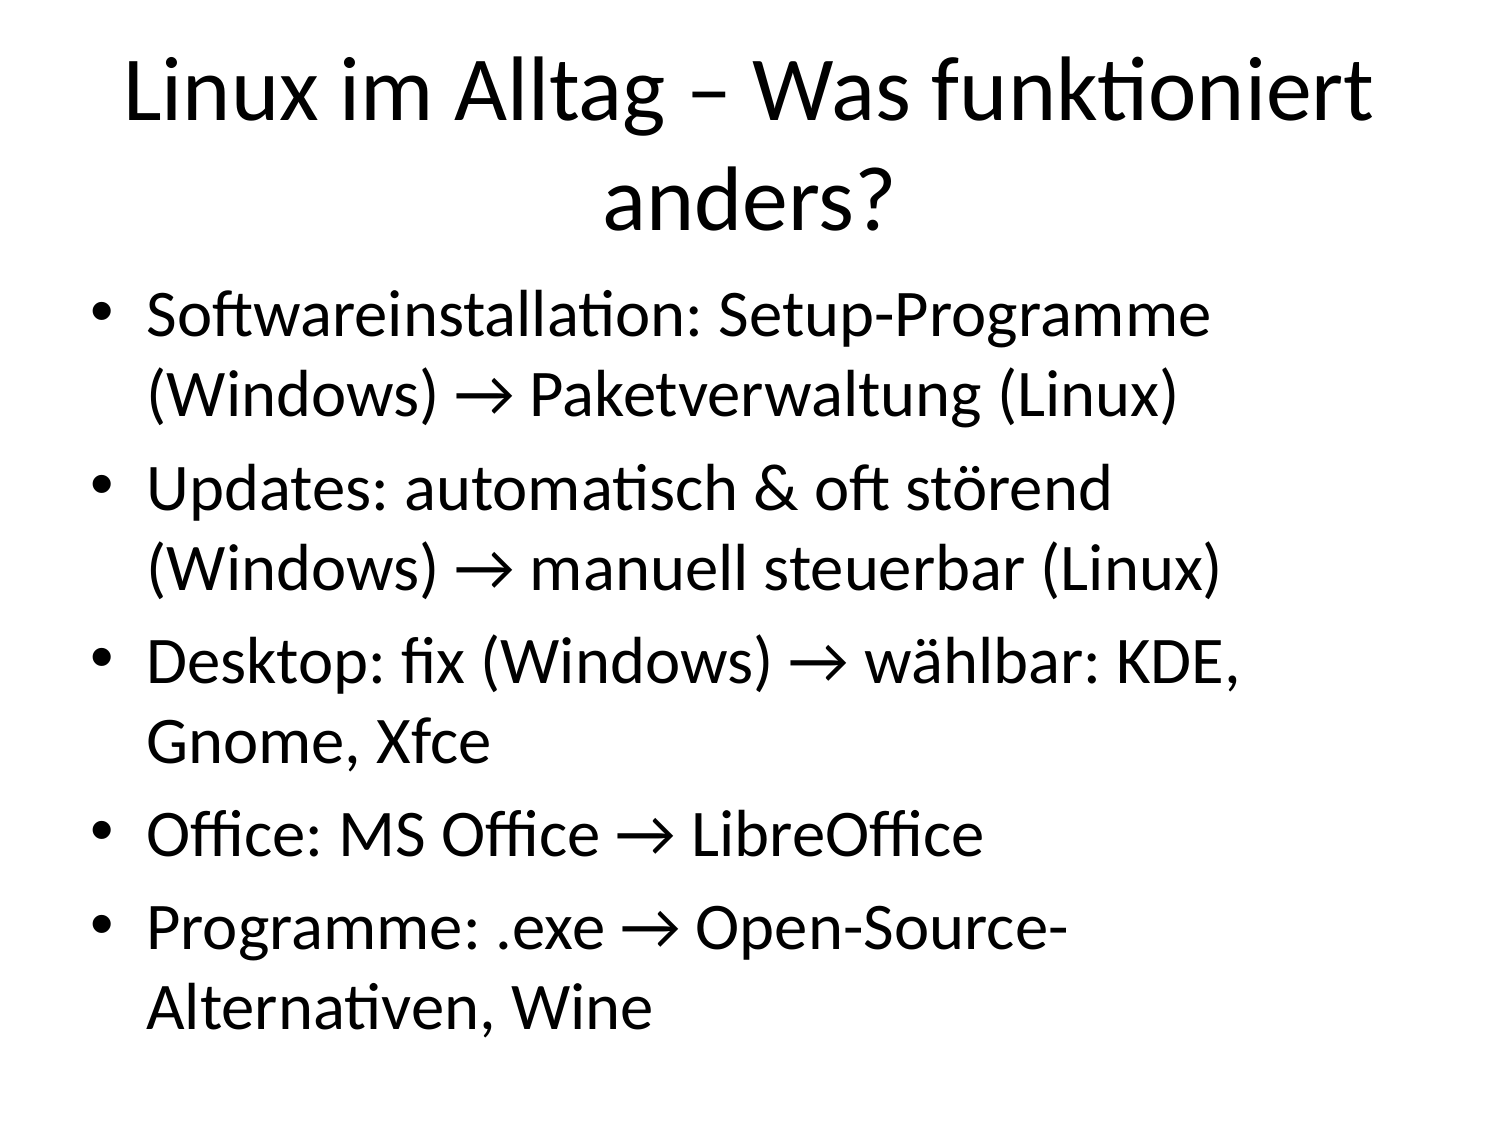

# Linux im Alltag – Was funktioniert anders?
Softwareinstallation: Setup-Programme (Windows) → Paketverwaltung (Linux)
Updates: automatisch & oft störend (Windows) → manuell steuerbar (Linux)
Desktop: fix (Windows) → wählbar: KDE, Gnome, Xfce
Office: MS Office → LibreOffice
Programme: .exe → Open-Source-Alternativen, Wine